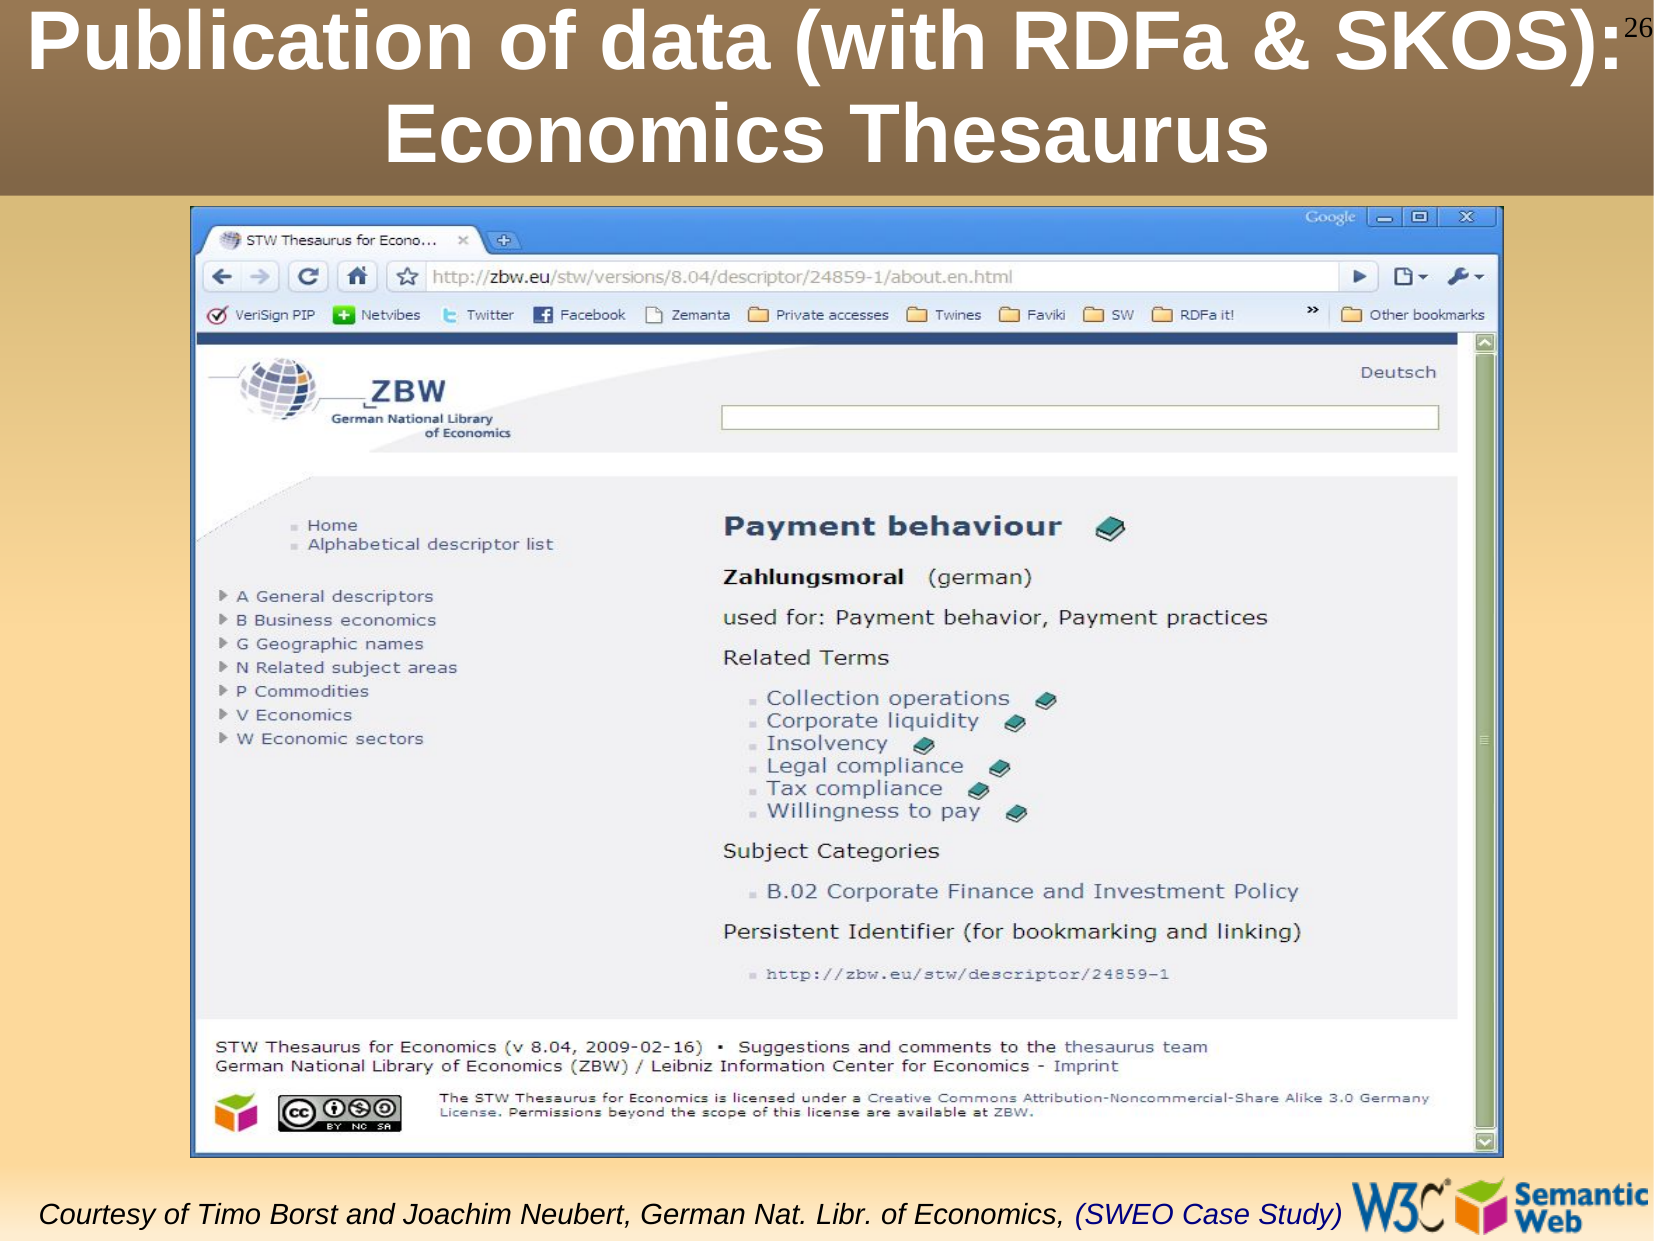

# Publication of data (with RDFa & SKOS): Economics Thesaurus
26
Courtesy of Timo Borst and Joachim Neubert, German Nat. Libr. of Economics, (SWEO Case Study)